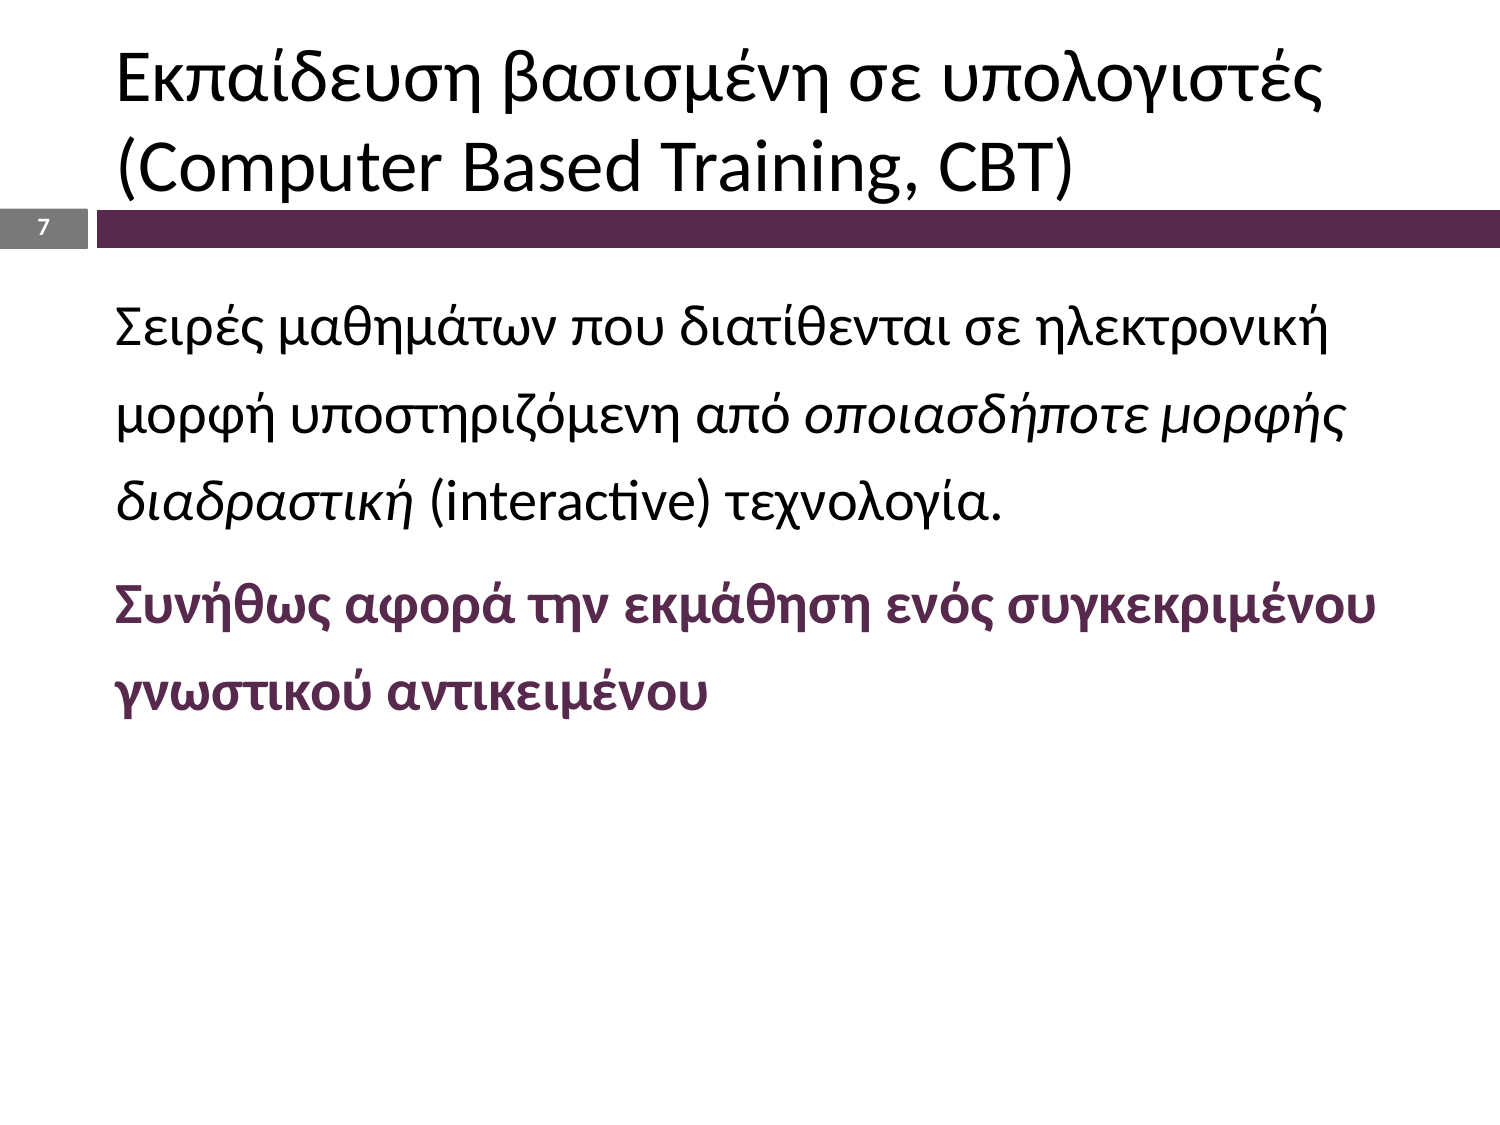

# Εκπαίδευση βασισμένη σε υπολογιστές (Computer Based Training, CBT)
6
Σειρές μαθημάτων που διατίθενται σε ηλεκτρονική μορφή υποστηριζόμενη από οποιασδήποτε μορφής διαδραστική (interactive) τεχνολογία.
Συνήθως αφορά την εκμάθηση ενός συγκεκριμένου γνωστικού αντικειμένου